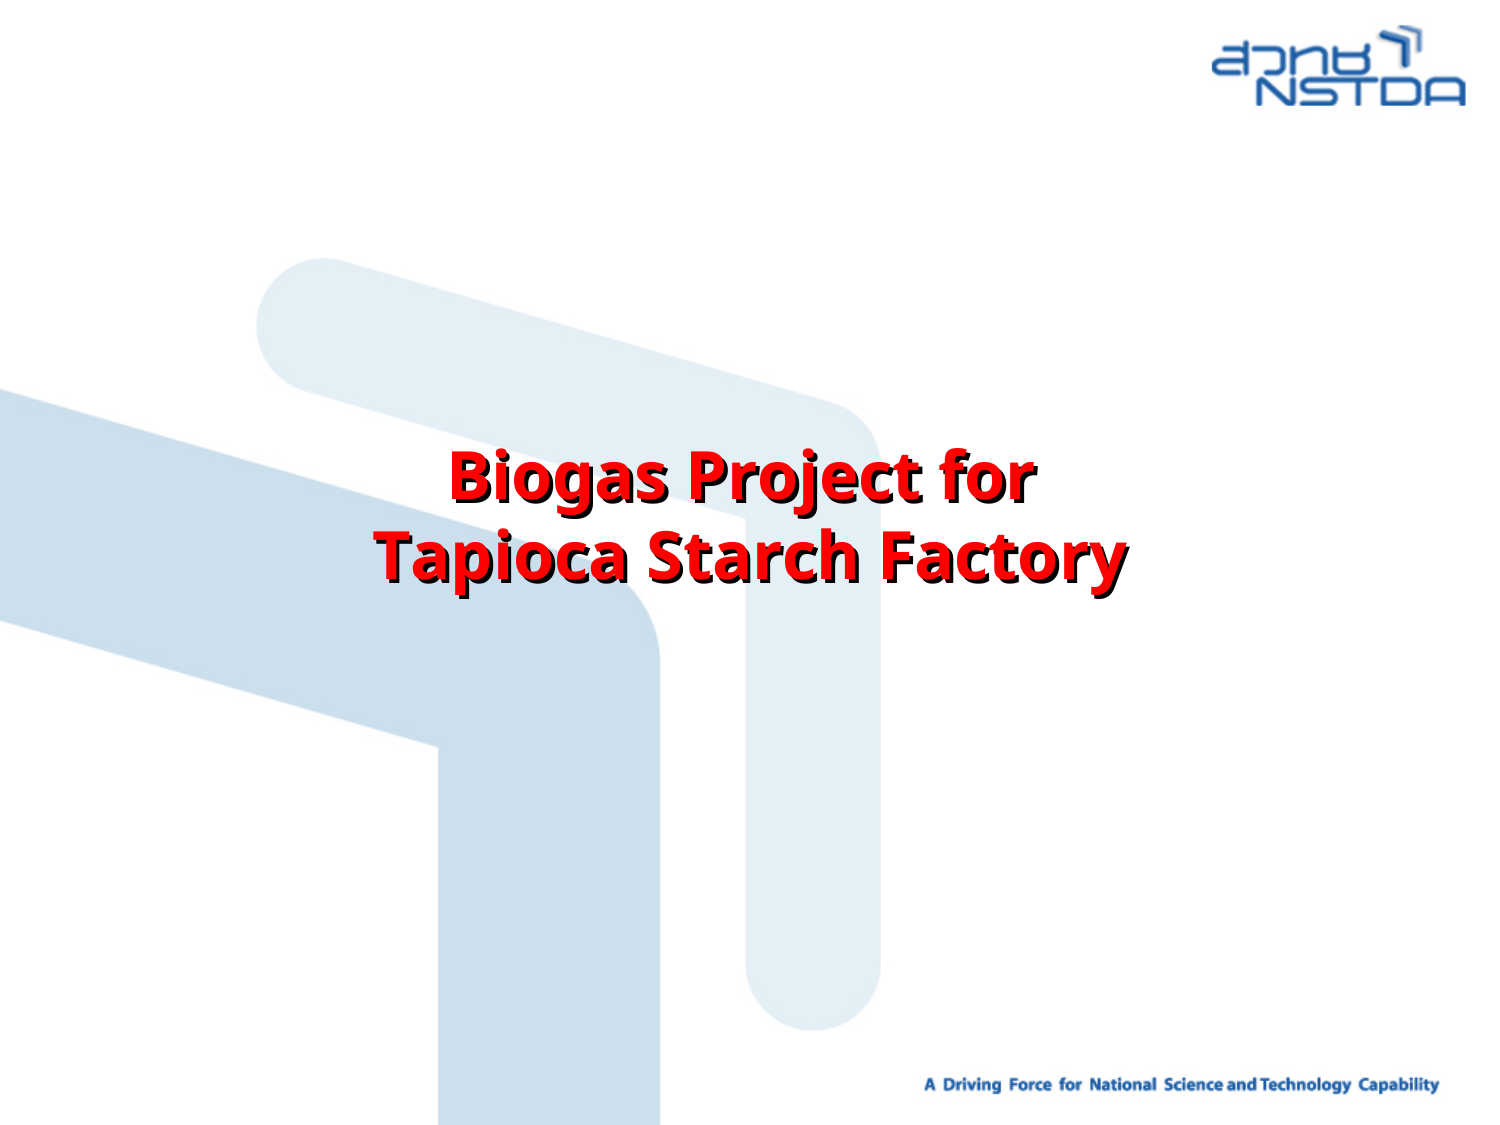

# Biogas Project for Tapioca Starch Factory